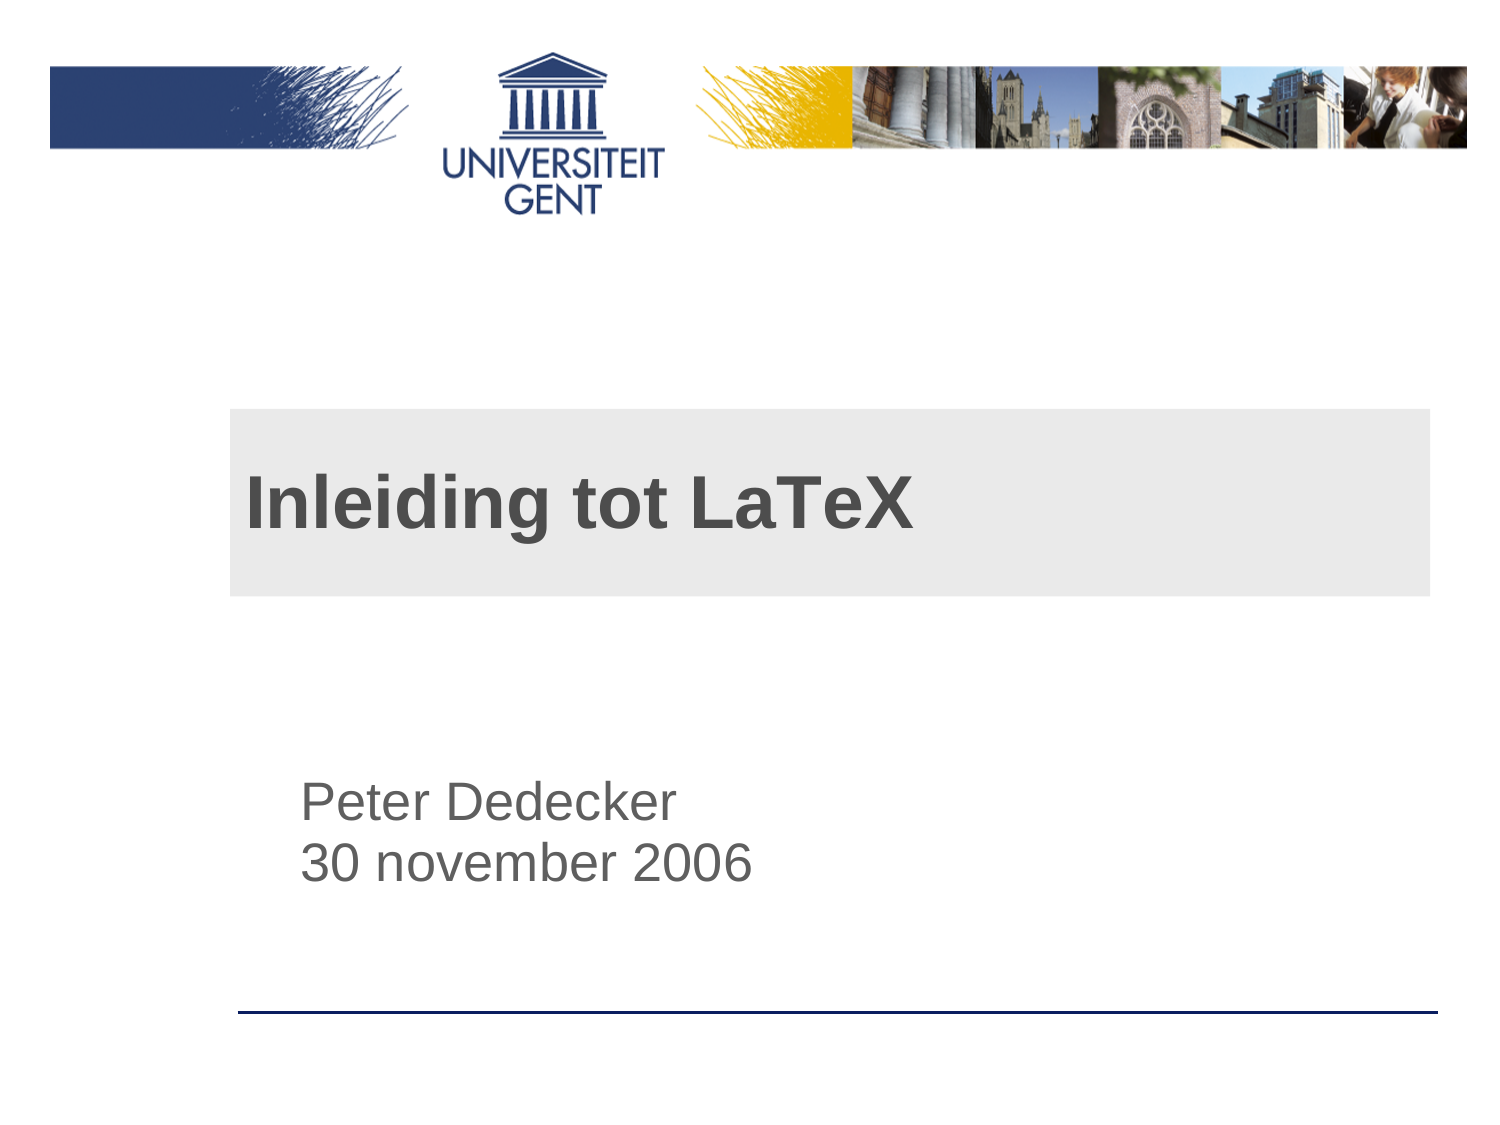

Inleiding tot LaTeX
# Peter Dedecker 30 november 2006